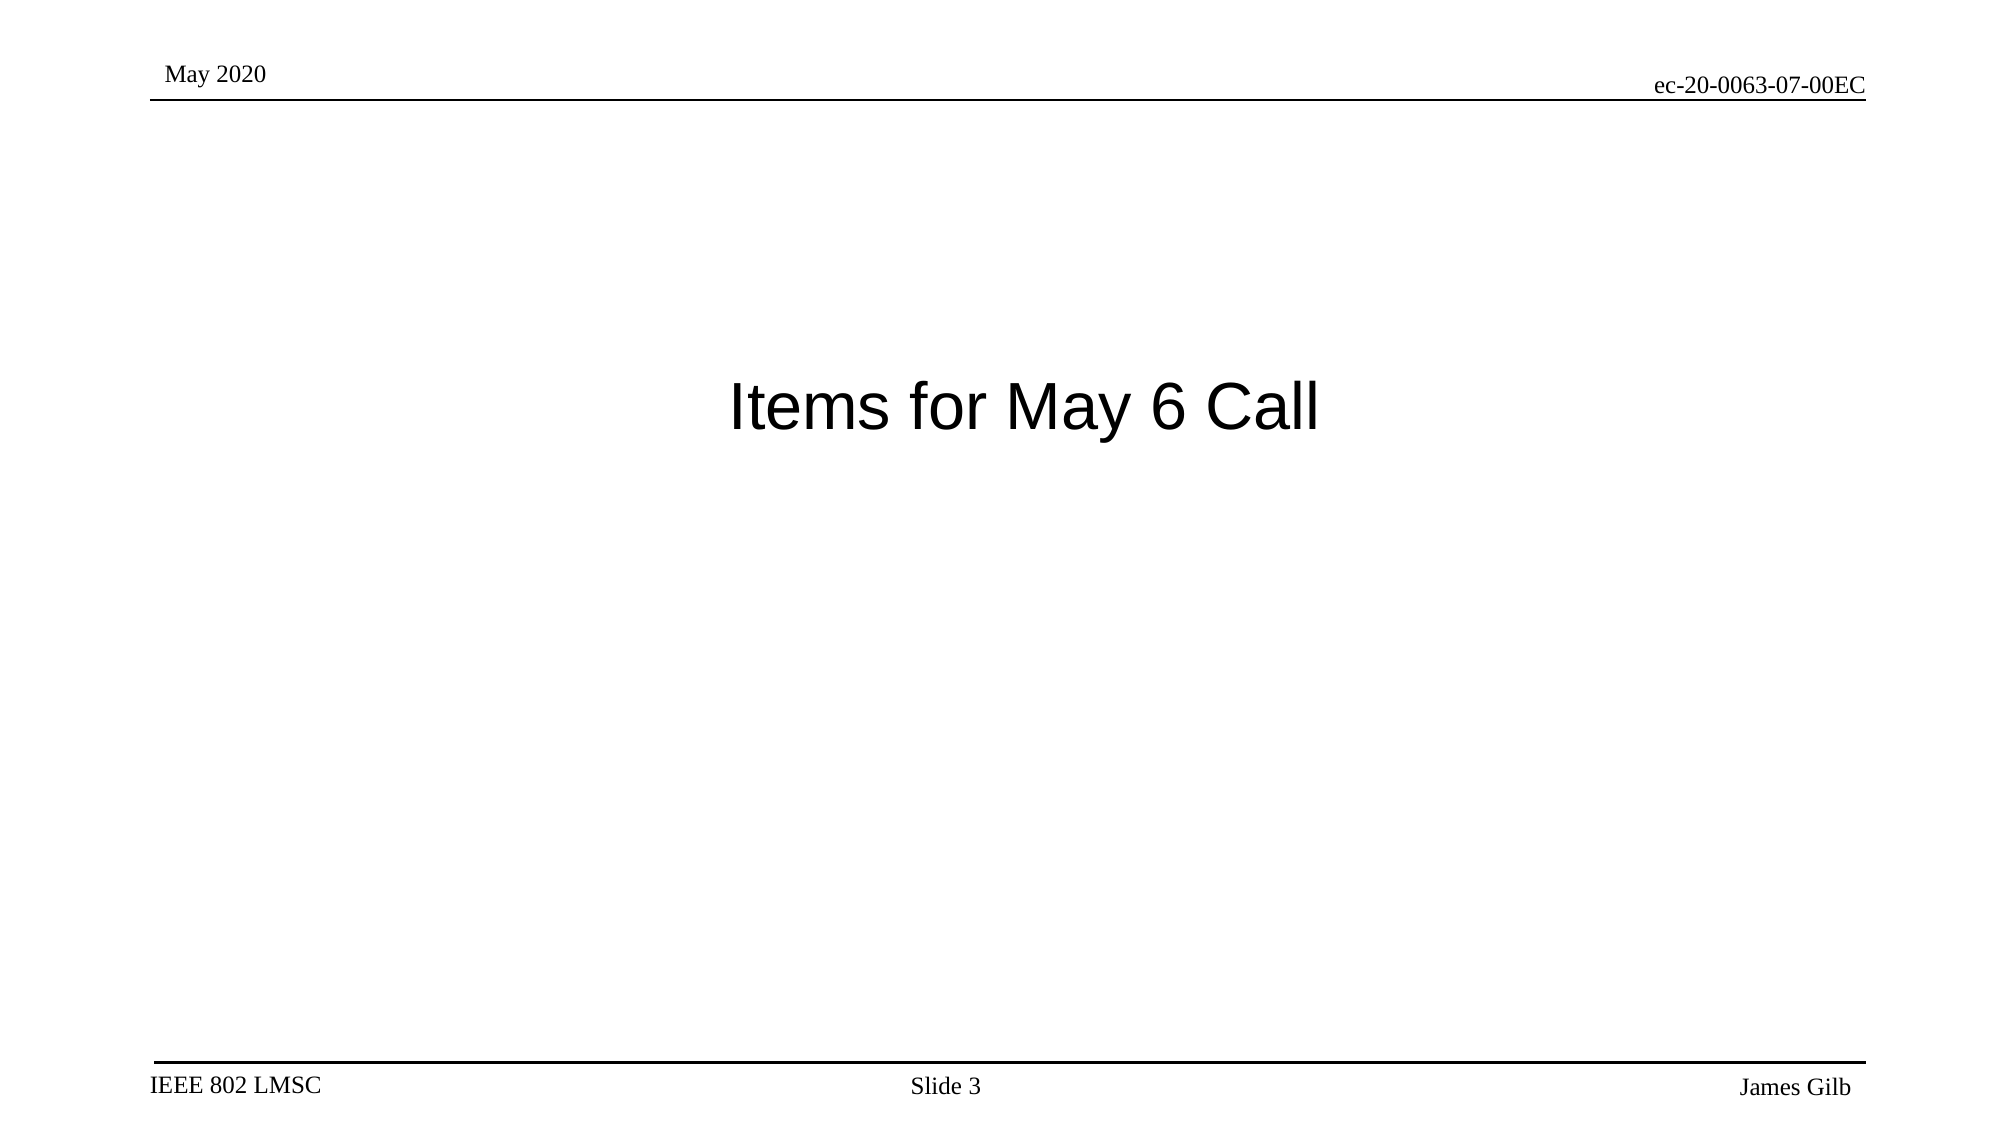

# Items for May 6 Call
3